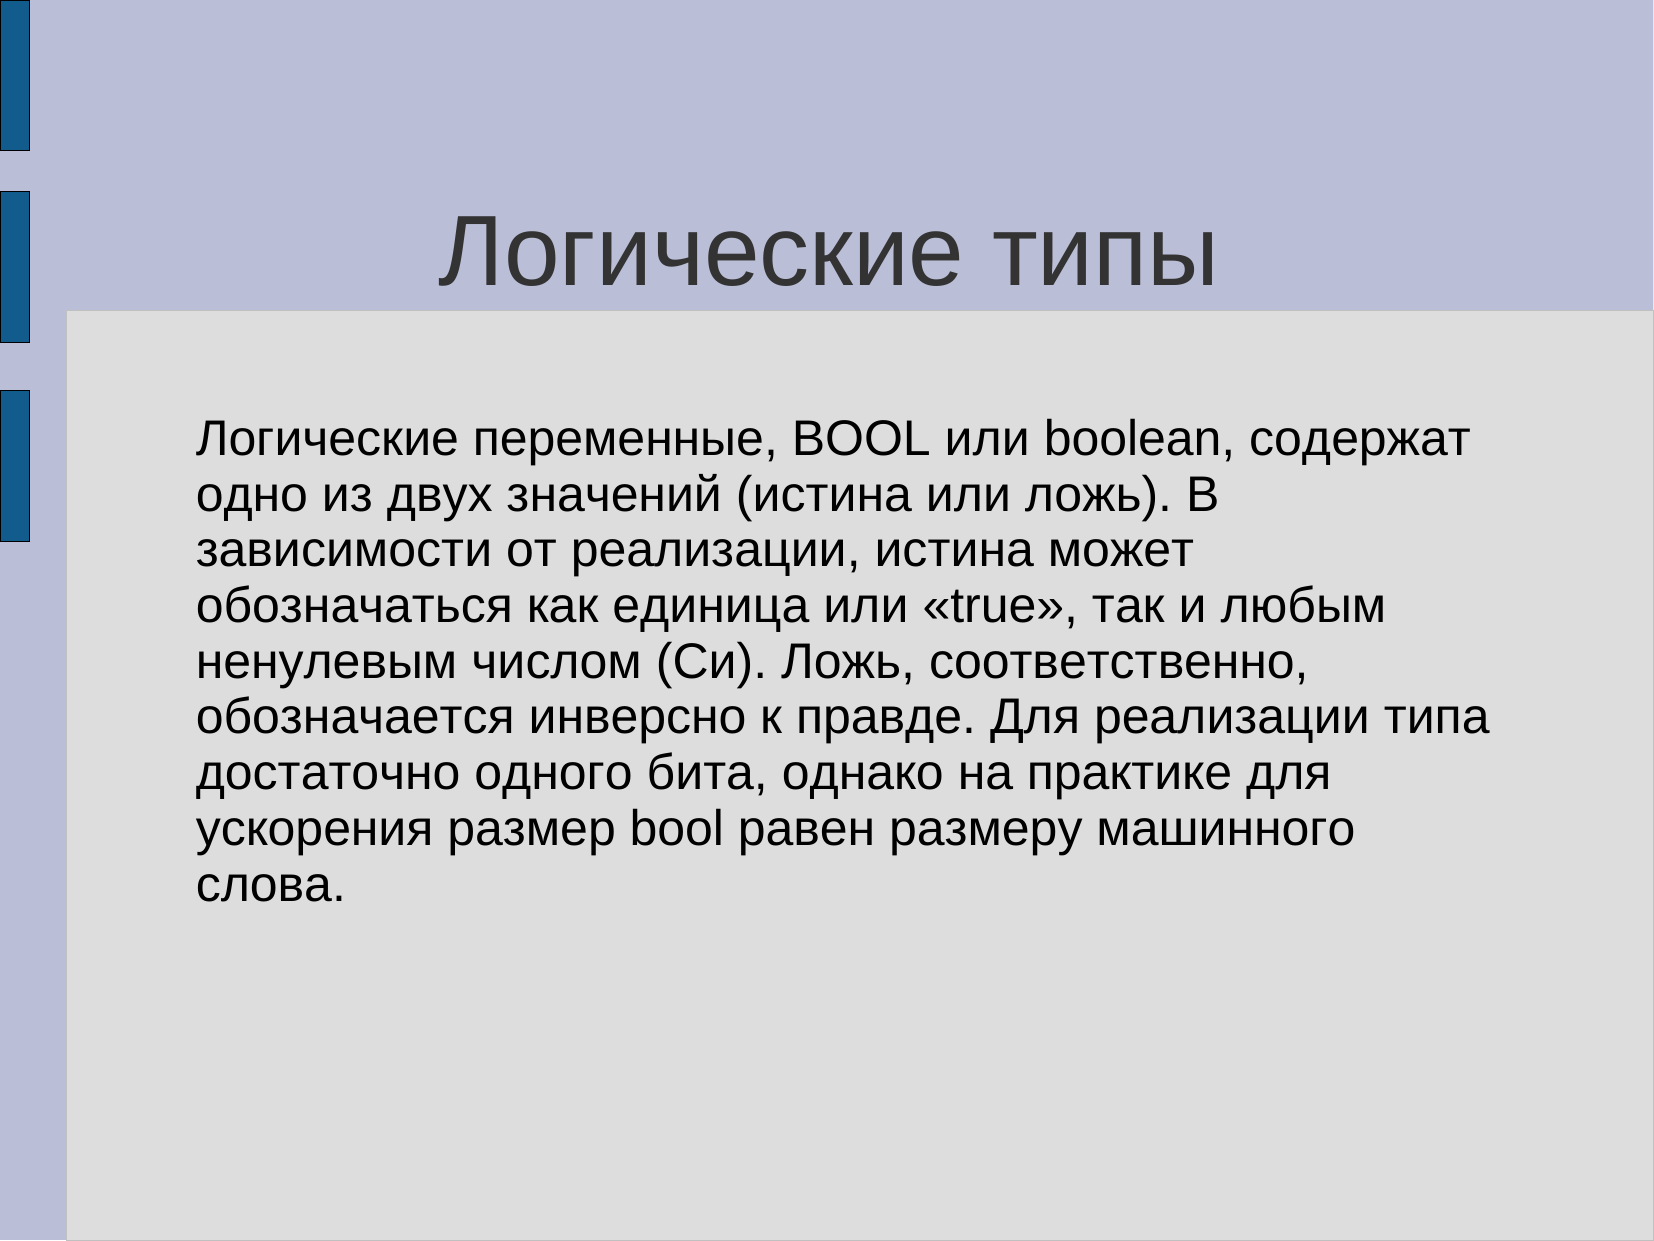

# Логические типы
Логические переменные, BOOL или boolean, содержат одно из двух значений (истина или ложь). В зависимости от реализации, истина может обозначаться как единица или «true», так и любым ненулевым числом (Си). Ложь, соответственно, обозначается инверсно к правде. Для реализации типа достаточно одного бита, однако на практике для ускорения размер bool равен размеру машинного слова.